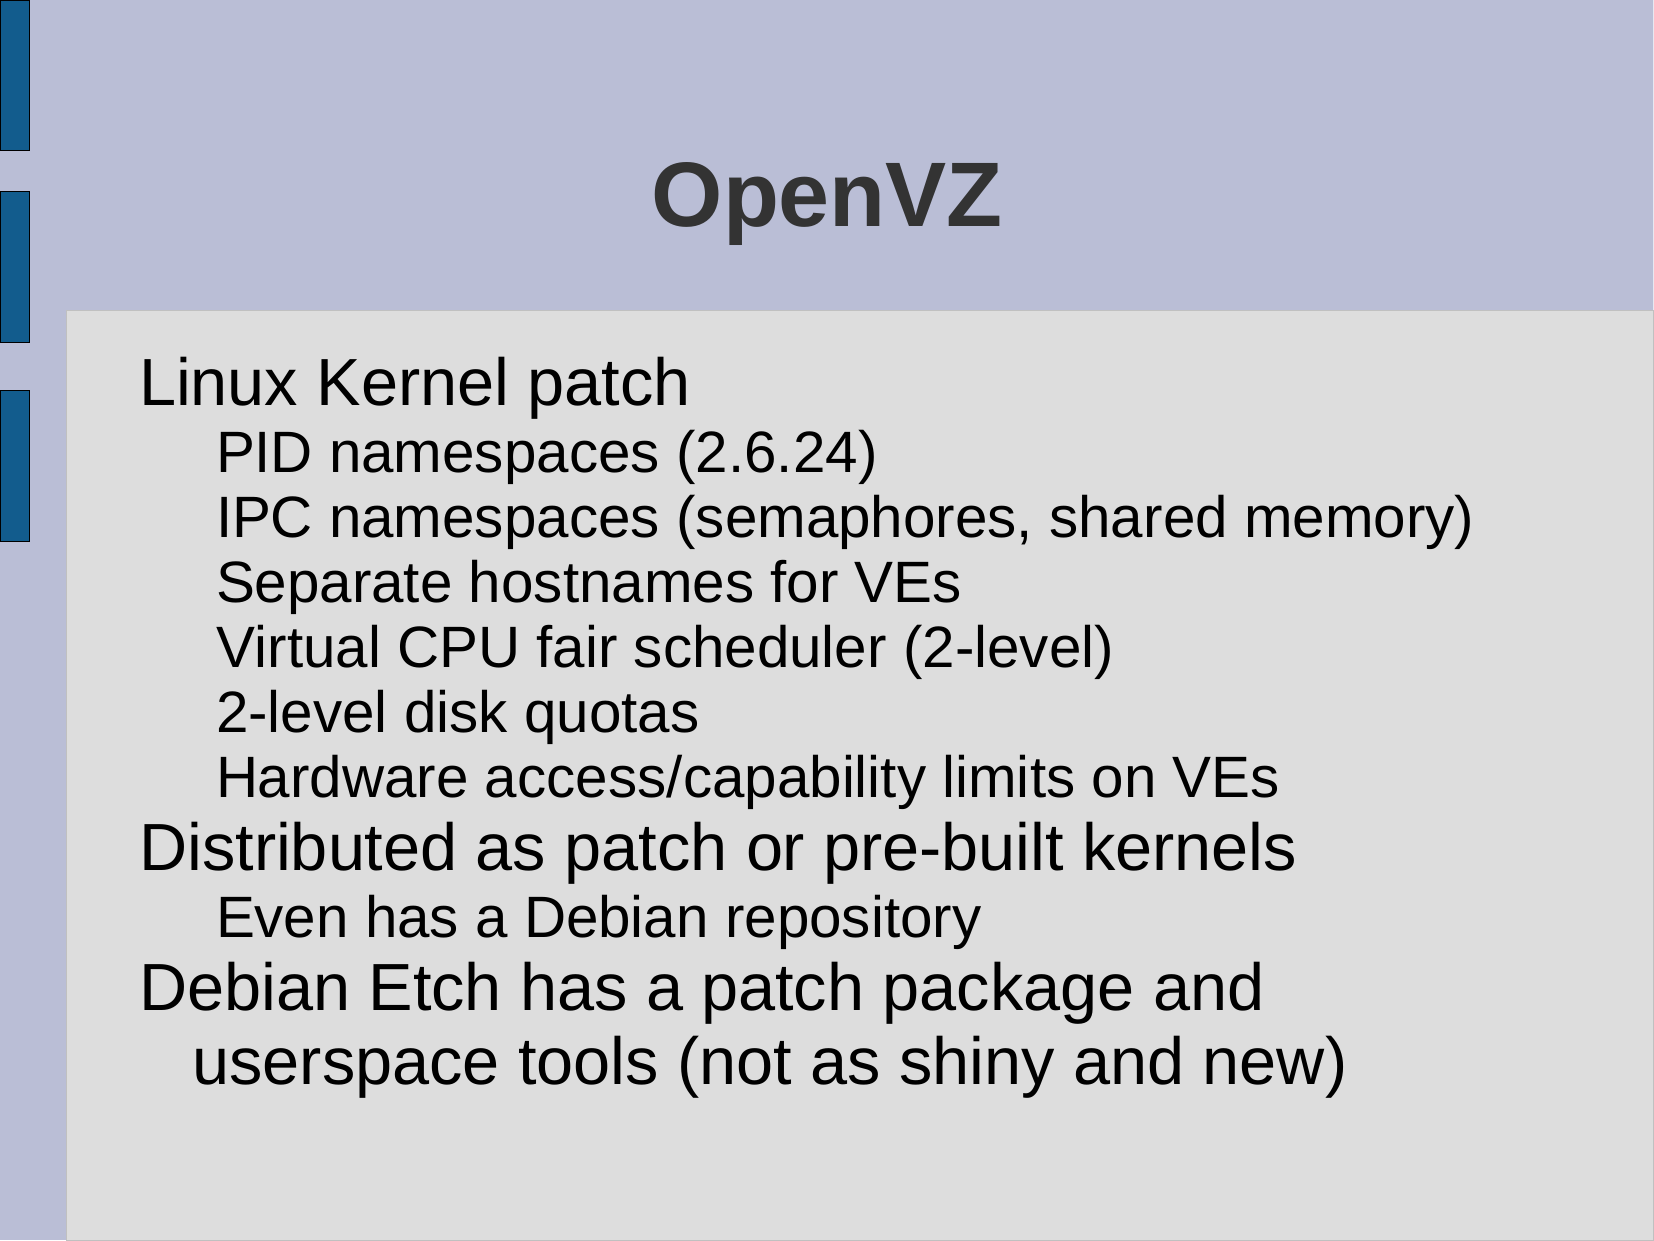

# OpenVZ
Linux Kernel patch
PID namespaces (2.6.24)
IPC namespaces (semaphores, shared memory)
Separate hostnames for VEs
Virtual CPU fair scheduler (2-level)
2-level disk quotas
Hardware access/capability limits on VEs
Distributed as patch or pre-built kernels
Even has a Debian repository
Debian Etch has a patch package and userspace tools (not as shiny and new)